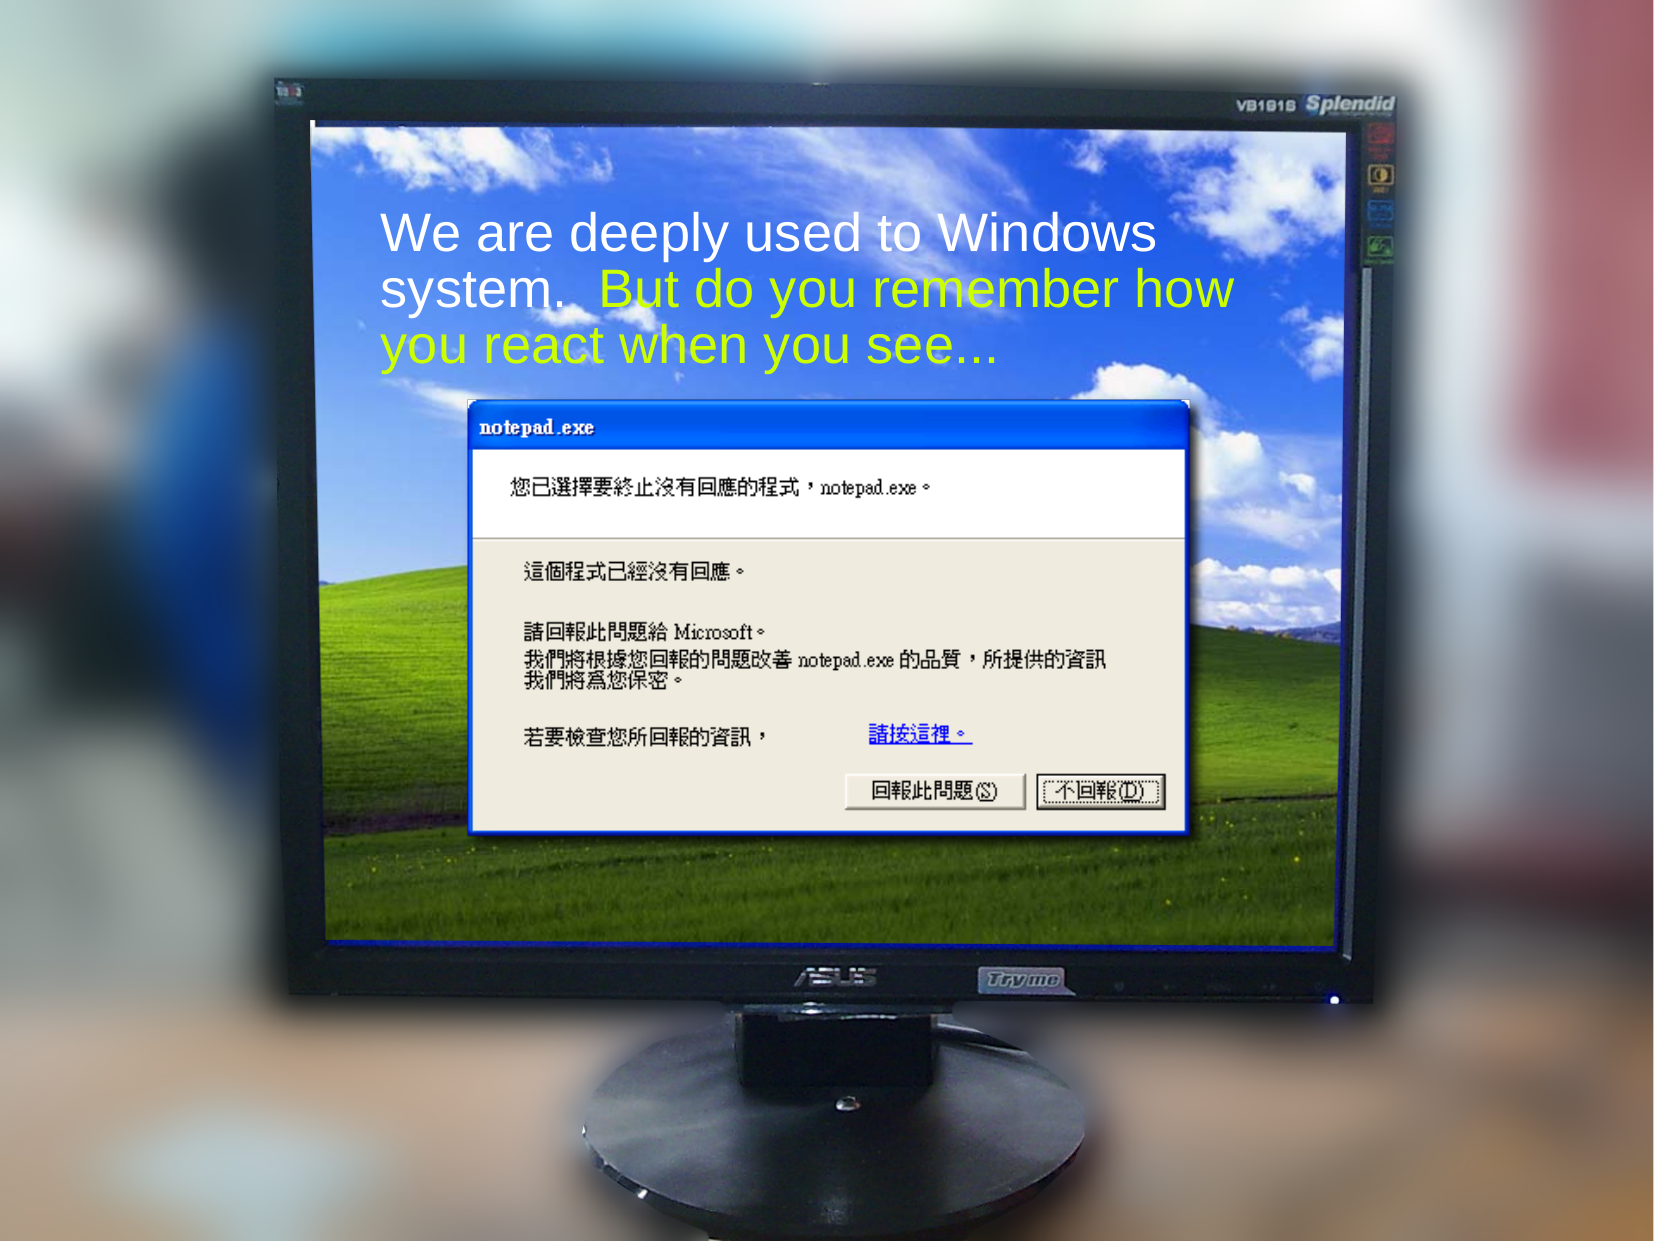

We are deeply used to Windows
system. But do you remember how
you react when you see...
LibreOffice Brno 2016 Conference Presentation